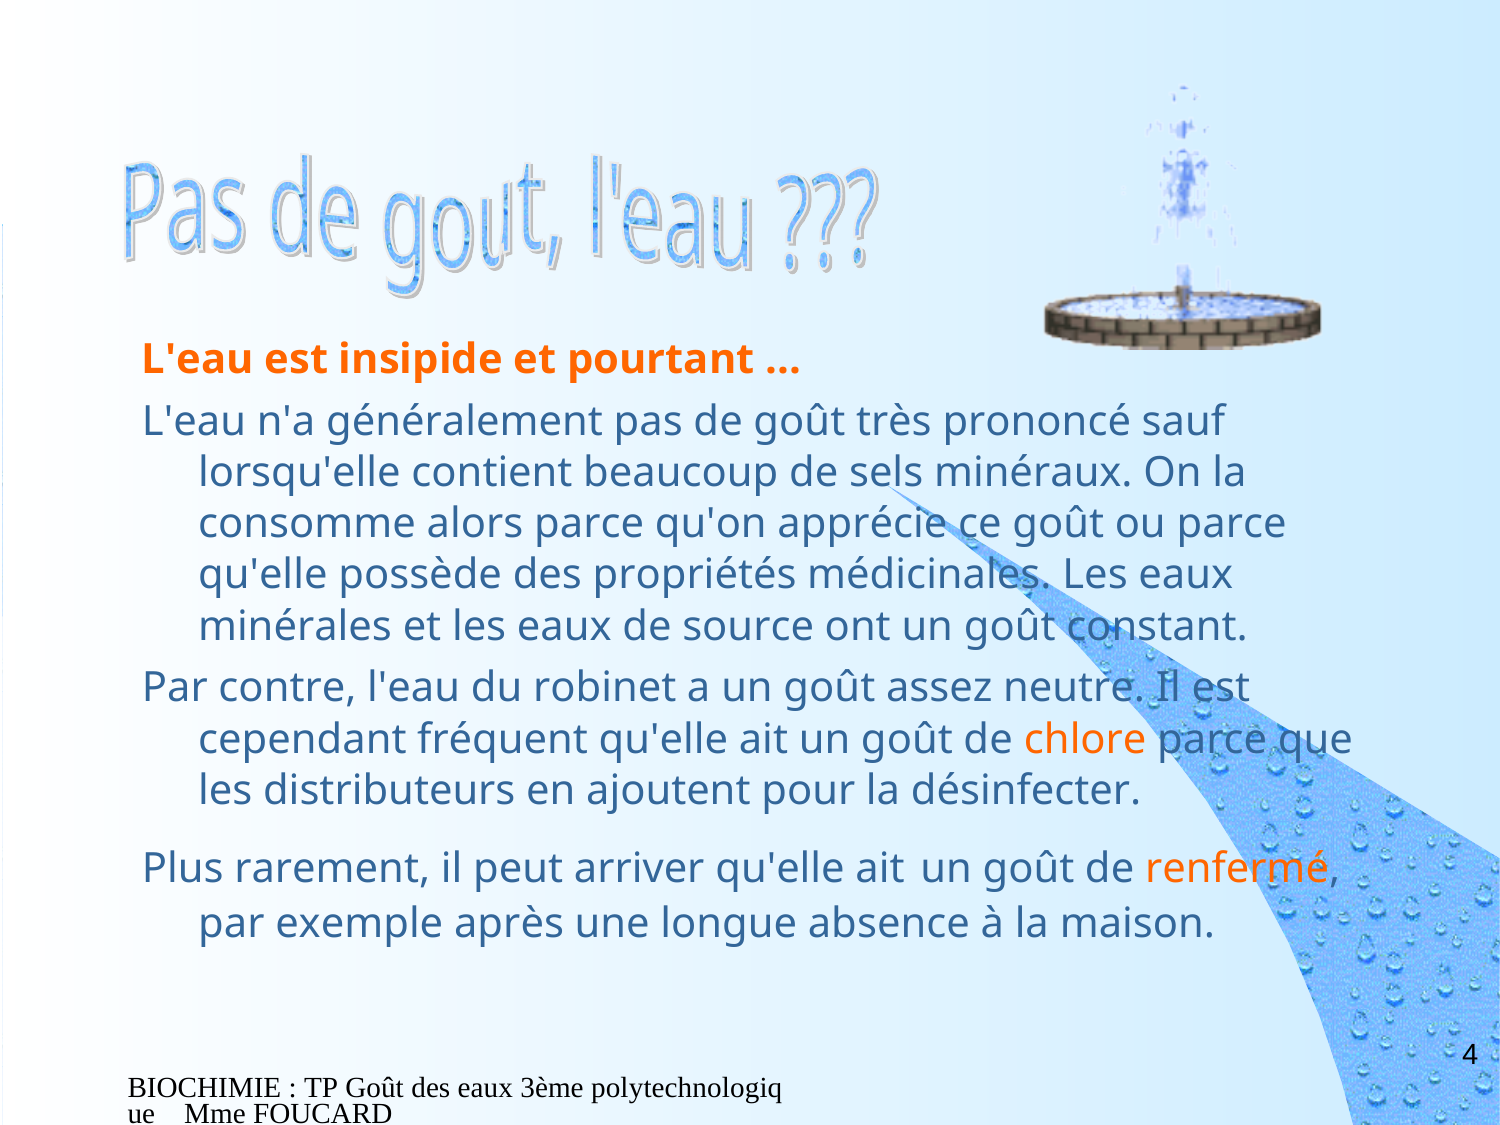

Pas de gout, l'eau ???
# L'eau est insipide et pourtant ...
L'eau n'a généralement pas de goût très prononcé sauf lorsqu'elle contient beaucoup de sels minéraux. On la consomme alors parce qu'on apprécie ce goût ou parce qu'elle possède des propriétés médicinales. Les eaux minérales et les eaux de source ont un goût constant.
Par contre, l'eau du robinet a un goût assez neutre. Il est cependant fréquent qu'elle ait un goût de chlore parce que les distributeurs en ajoutent pour la désinfecter.
Plus rarement, il peut arriver qu'elle ait un goût de renfermé, par exemple après une longue absence à la maison.
4
BIOCHIMIE : TP Goût des eaux 3ème polytechnologique Mme FOUCARD